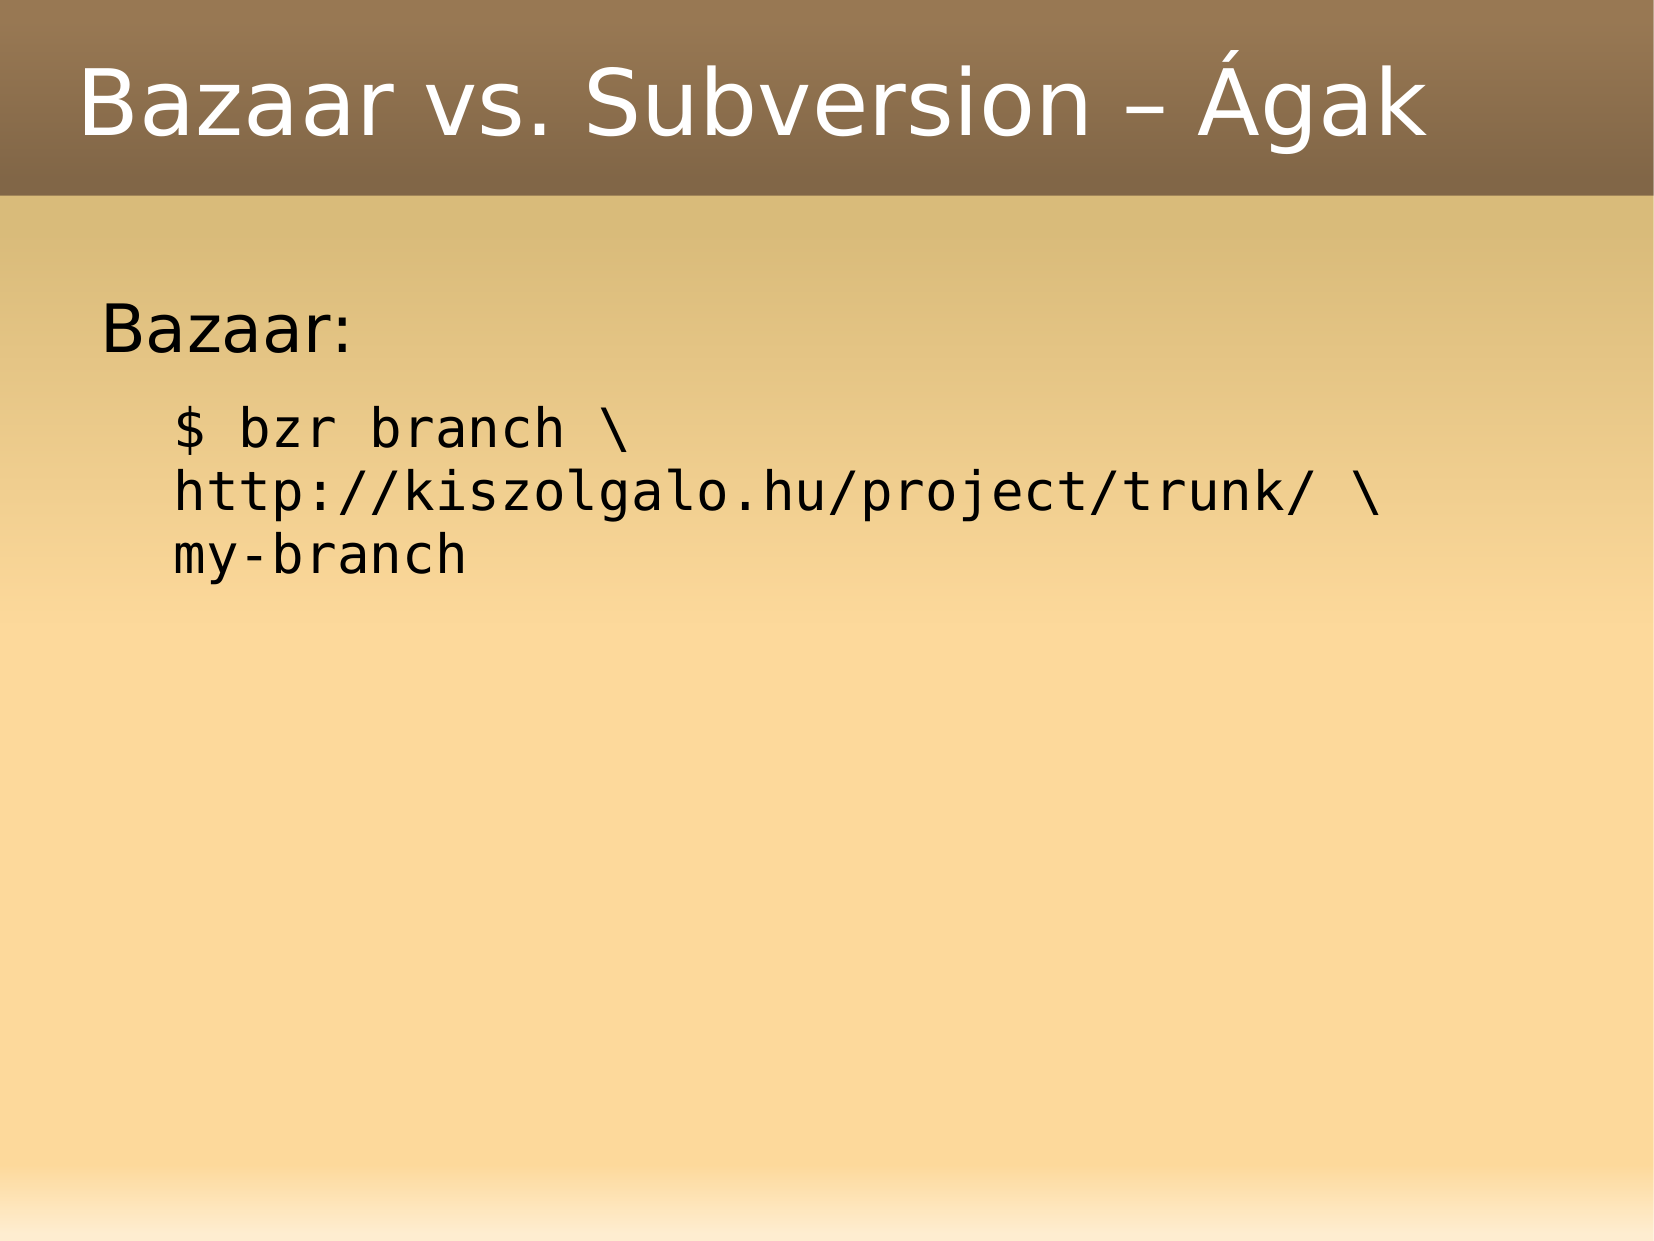

# Bazaar vs. Subversion – Ágak
Bazaar:
$ bzr branch \ http://kiszolgalo.hu/project/trunk/ \
my-branch